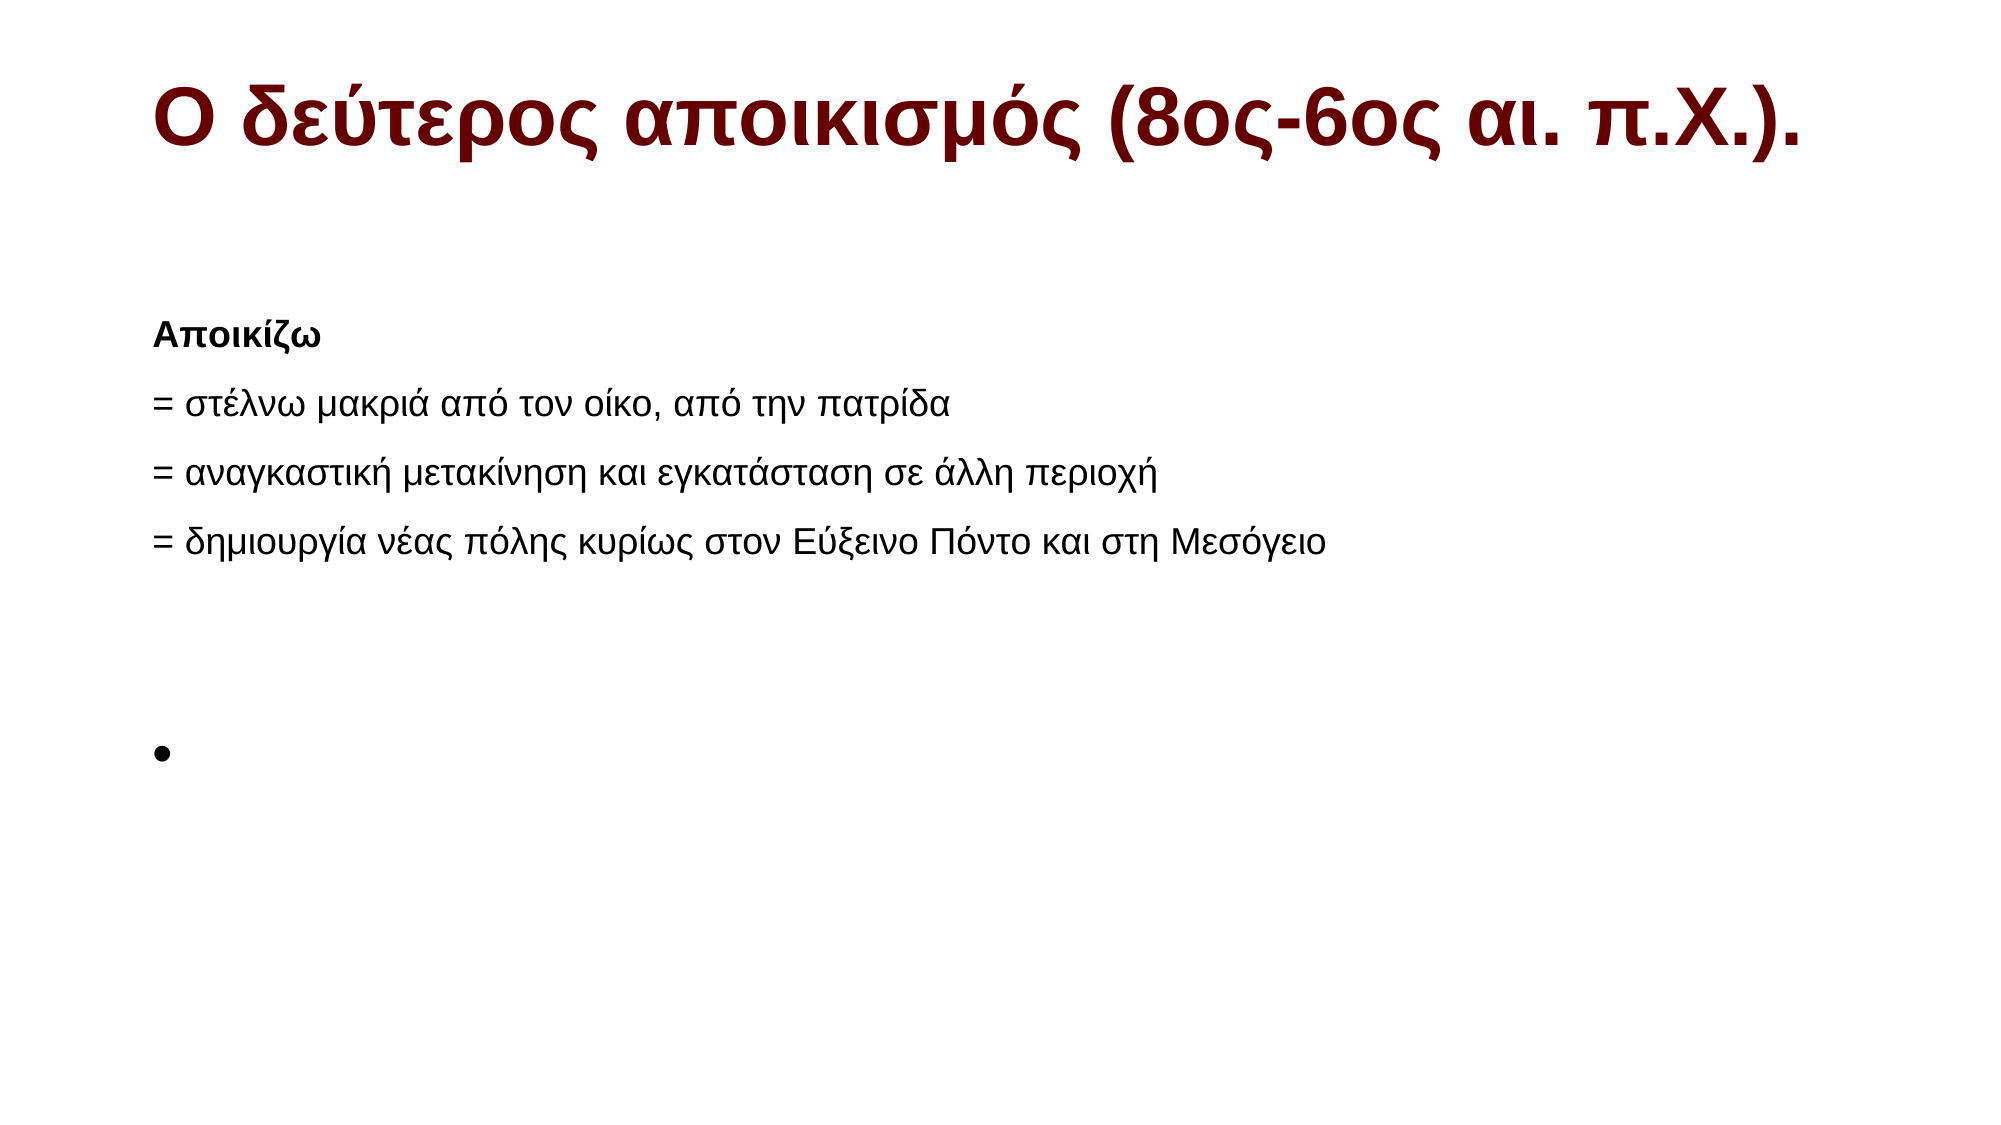

# Ο δεύτερος αποικισμός (8ος-6ος αι. π.Χ.).
Αποικίζω
= στέλνω μακριά από τον οίκο, από την πατρίδα
= αναγκαστική μετακίνηση και εγκατάσταση σε άλλη περιοχή
= δημιουργία νέας πόλης κυρίως στον Εύξεινο Πόντο και στη Μεσόγειο